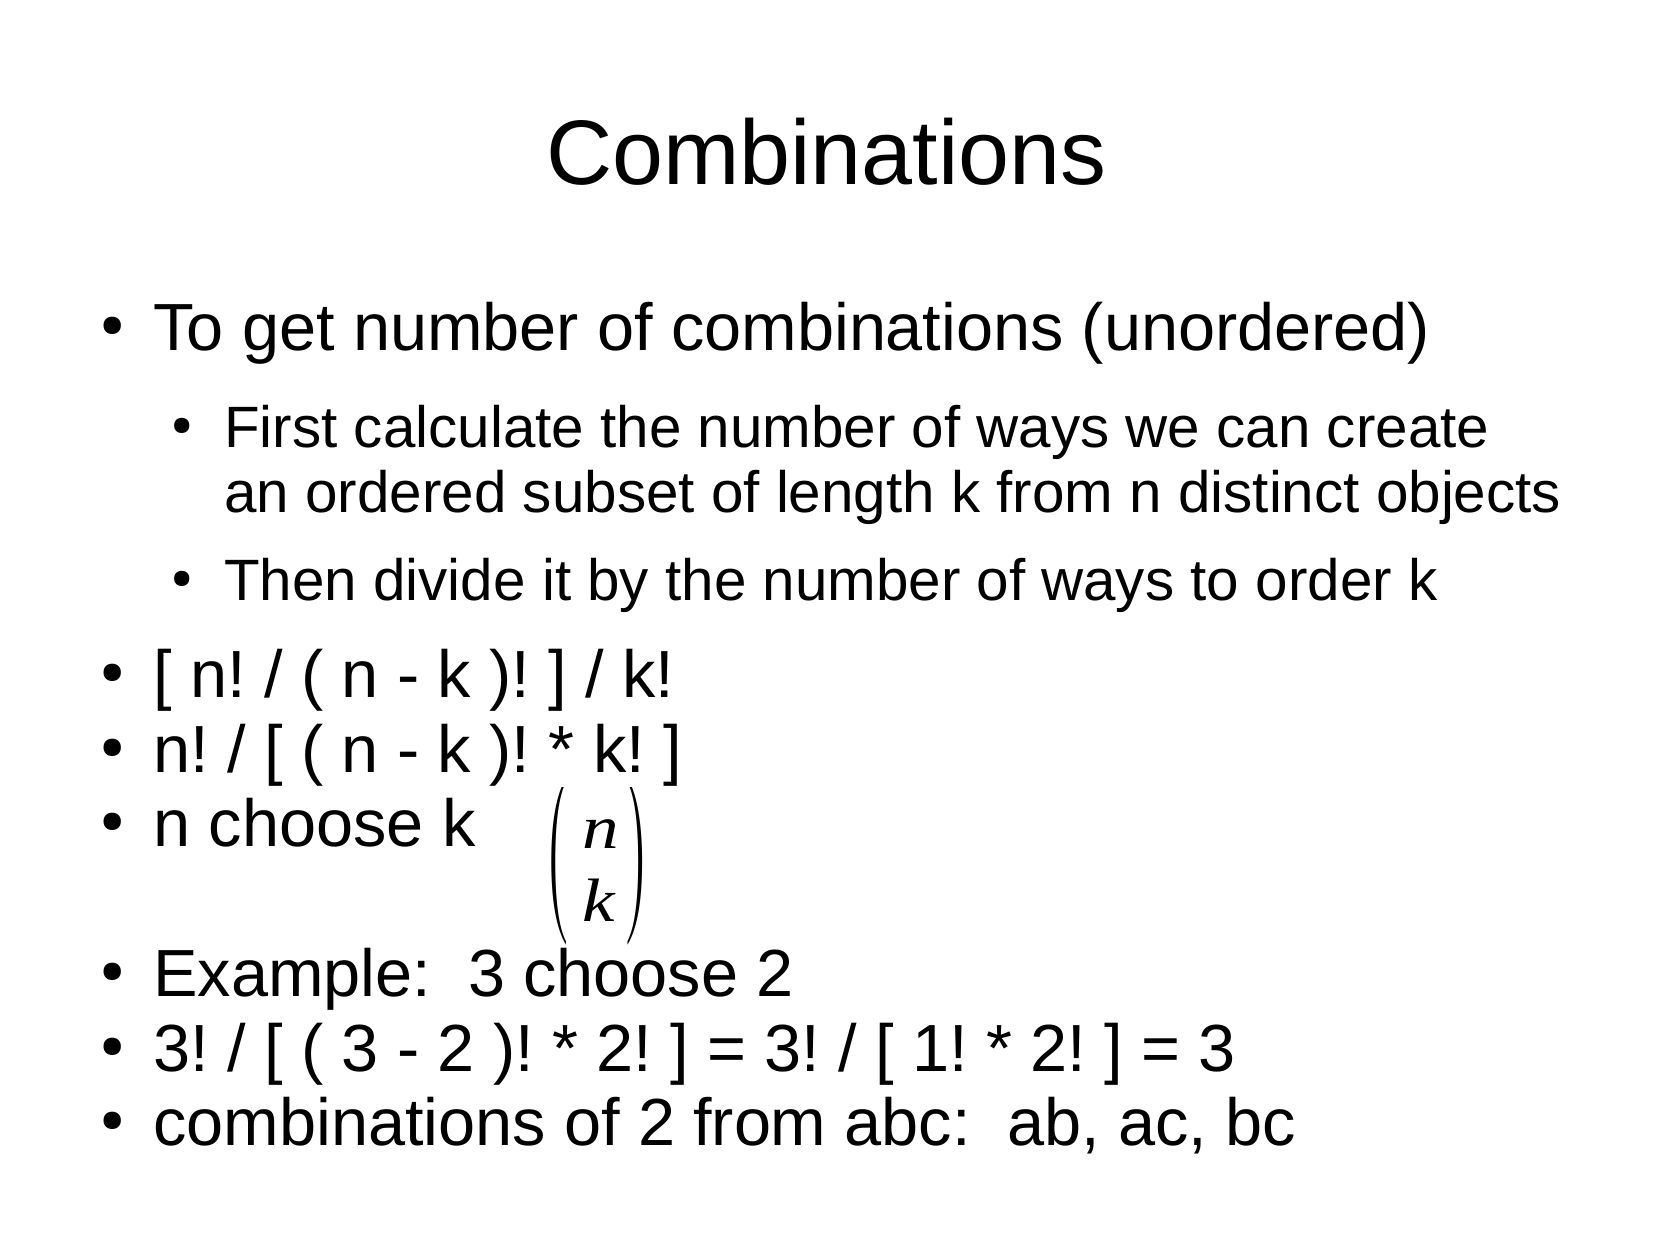

# Combinations
To get number of combinations (unordered)
First calculate the number of ways we can create an ordered subset of length k from n distinct objects
Then divide it by the number of ways to order k
[ n! / ( n - k )! ] / k!
n! / [ ( n - k )! * k! ]
n choose k
Example: 3 choose 2
3! / [ ( 3 - 2 )! * 2! ] = 3! / [ 1! * 2! ] = 3
combinations of 2 from abc: ab, ac, bc